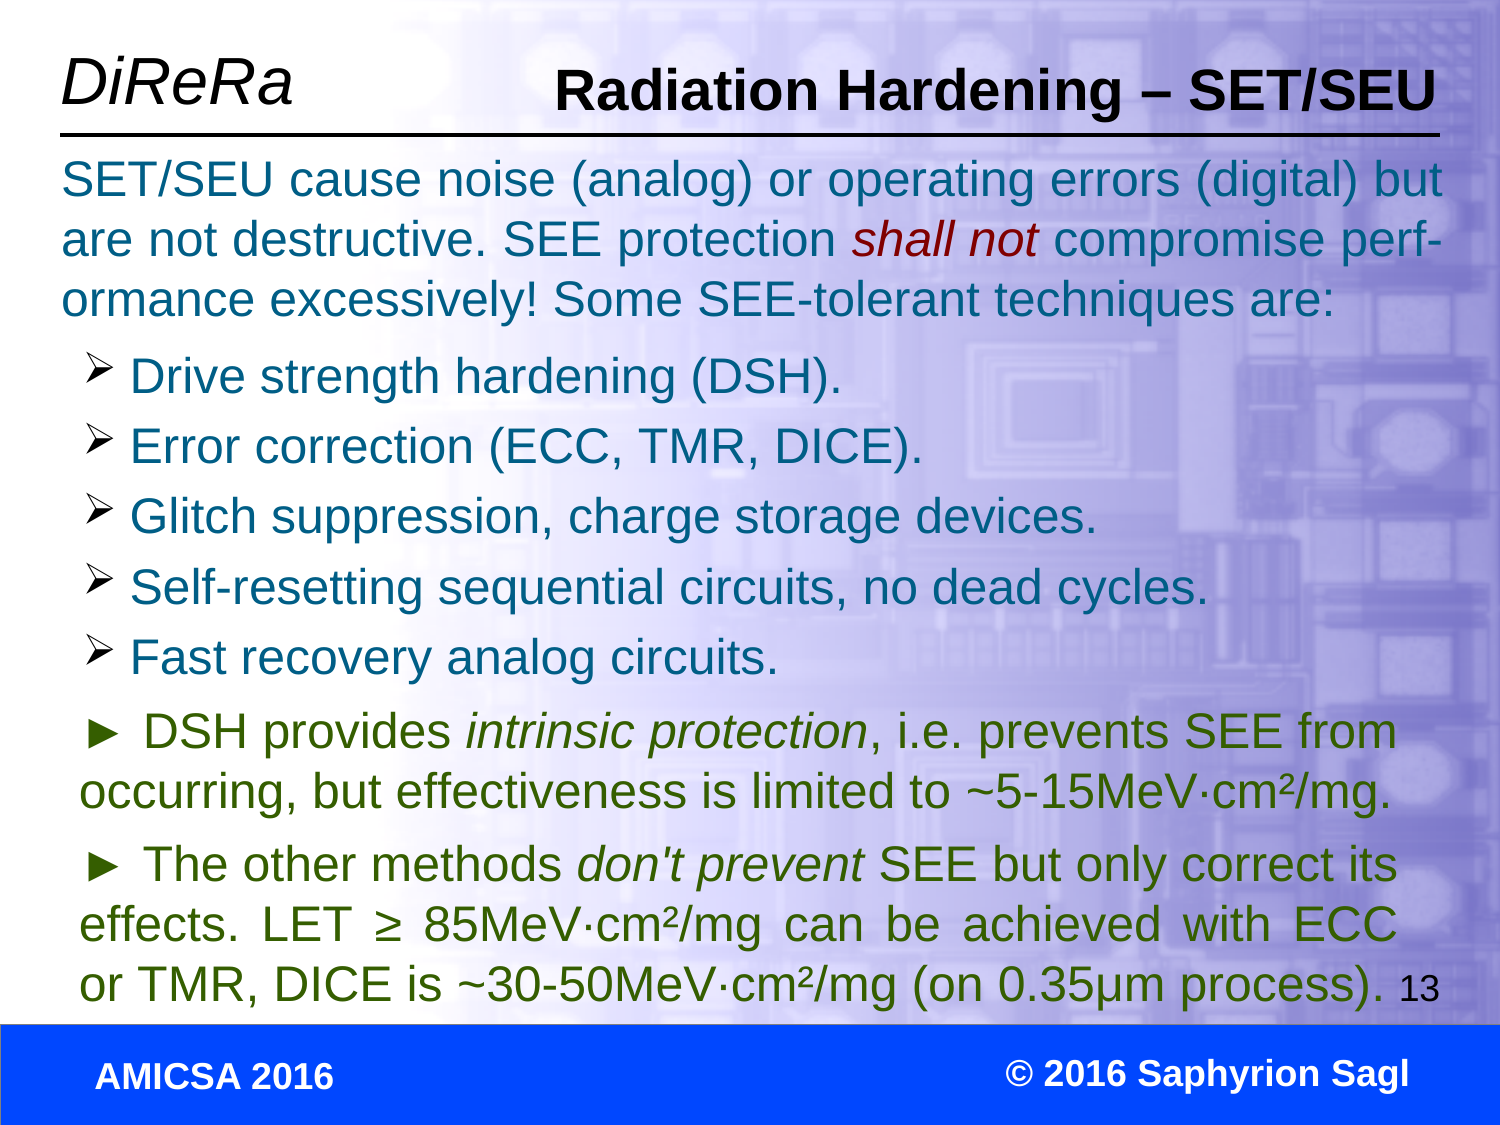

Radiation Hardening – SET/SEU
SET/SEU cause noise (analog) or operating errors (digital) but are not destructive. SEE protection shall not compromise perf-ormance excessively! Some SEE-tolerant techniques are:
Drive strength hardening (DSH).
Error correction (ECC, TMR, DICE).
Glitch suppression, charge storage devices.
Self-resetting sequential circuits, no dead cycles.
Fast recovery analog circuits.
► DSH provides intrinsic protection, i.e. prevents SEE from occurring, but effectiveness is limited to ~5-15MeV∙cm²/mg.
► The other methods don't prevent SEE but only correct its effects. LET ≥ 85MeV∙cm²/mg can be achieved with ECC or TMR, DICE is ~30-50MeV∙cm²/mg (on 0.35μm process).
13
AMICSA 2016